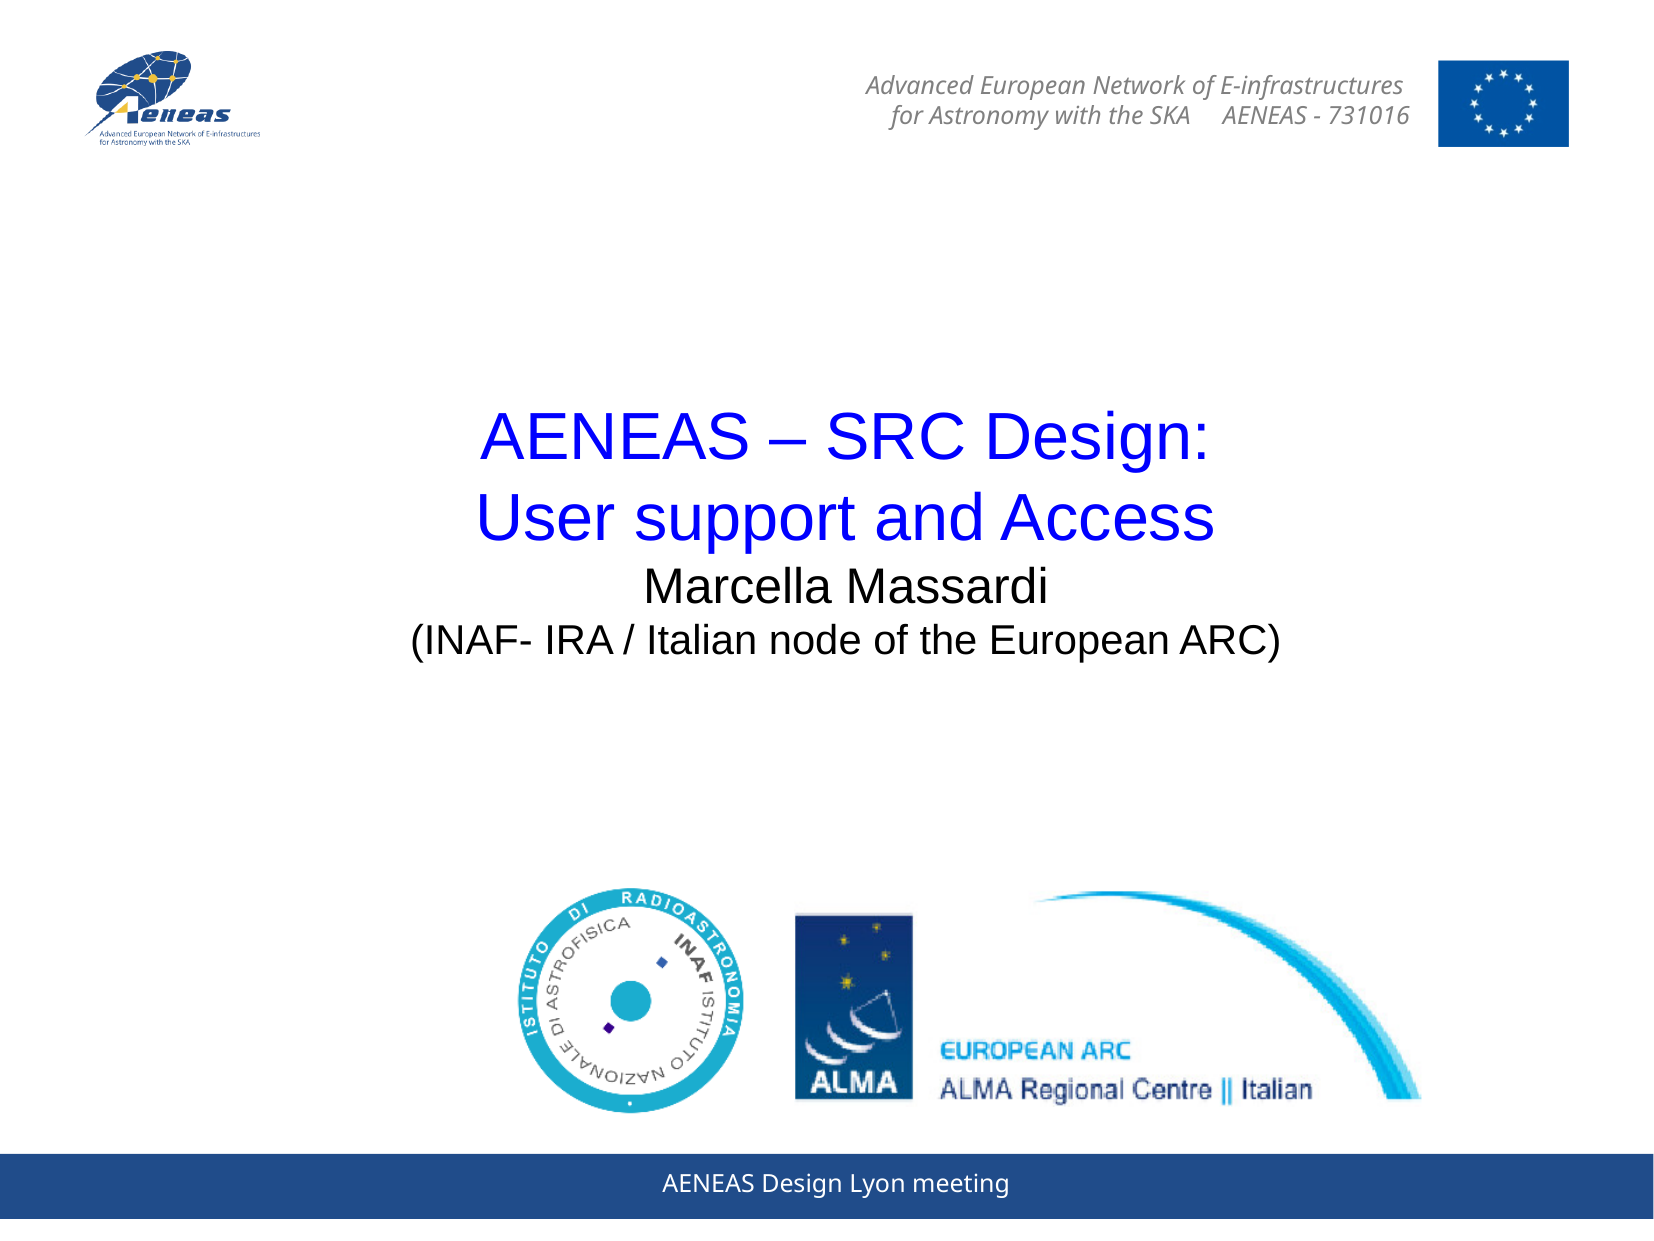

#
AENEAS – SRC Design:
User support and Access
Marcella Massardi
(INAF- IRA / Italian node of the European ARC)
AENEAS Design Lyon meeting